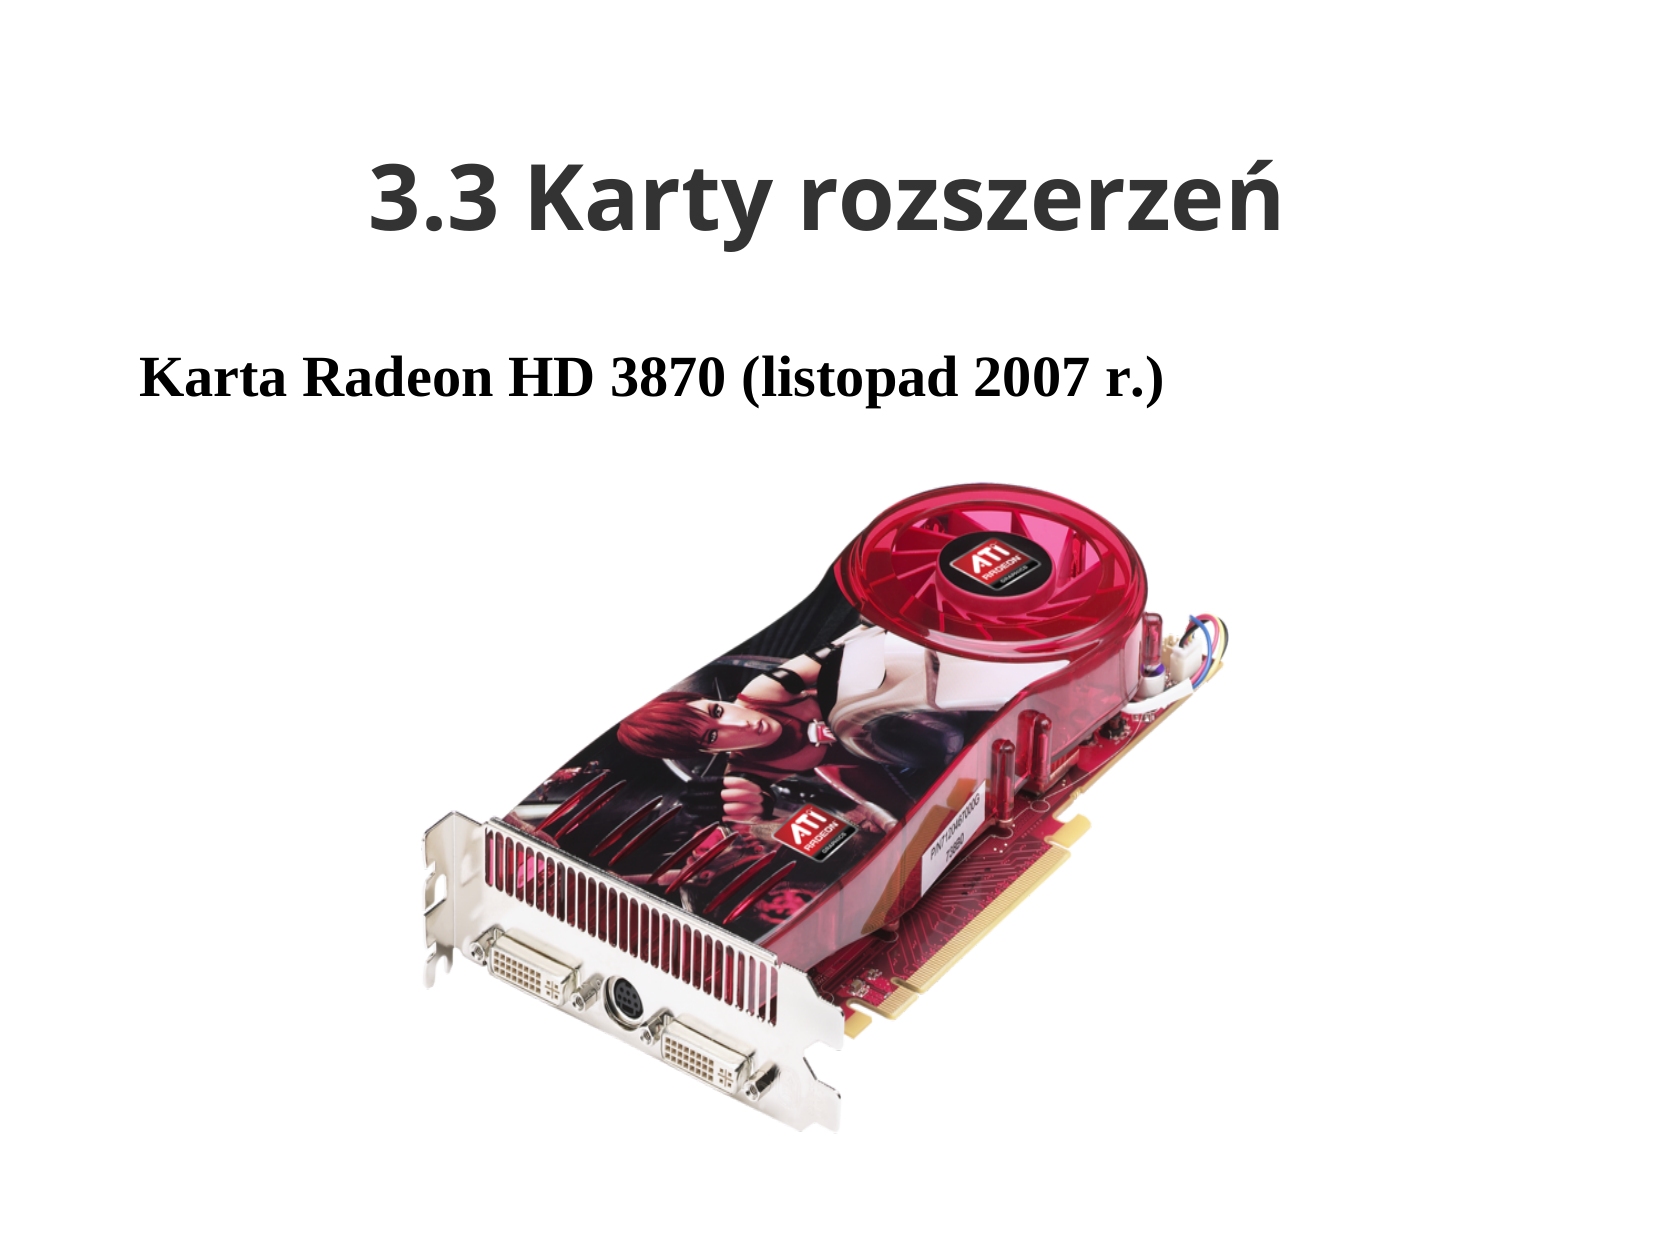

# 3.3 Karty rozszerzeń
Karta Radeon HD 3870 (listopad 2007 r.)